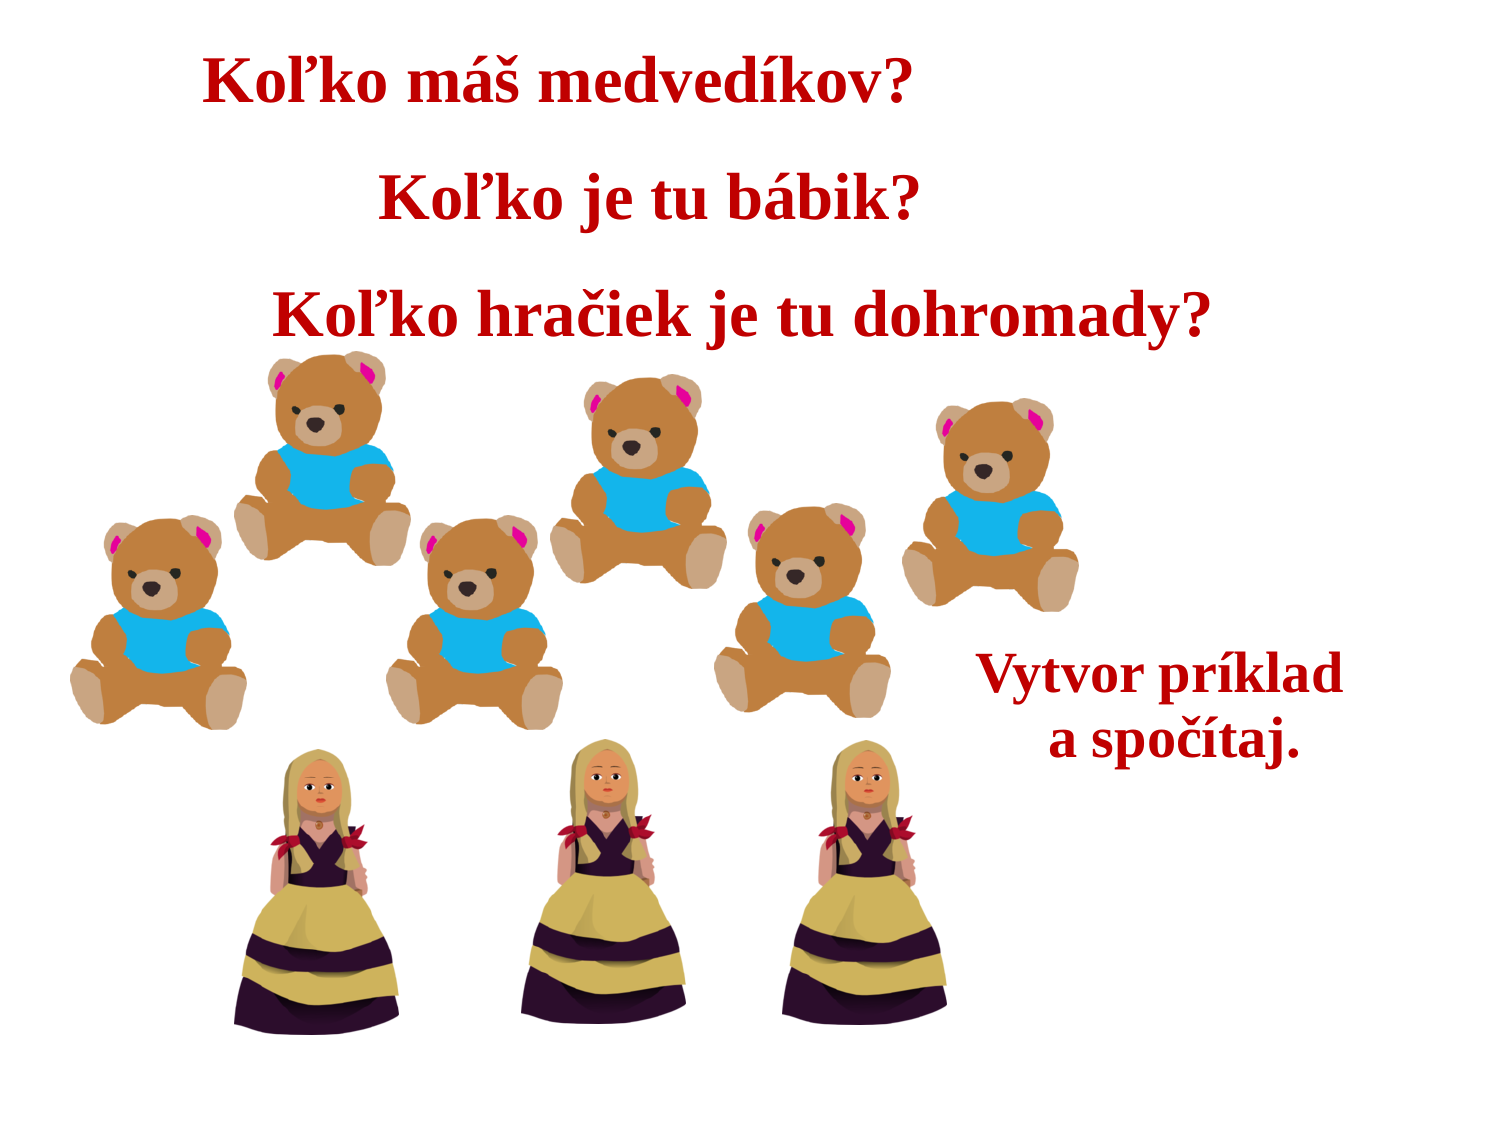

Koľko máš medvedíkov?
Koľko je tu bábik?
Koľko hračiek je tu dohromady?
Vytvor príklad
 a spočítaj.